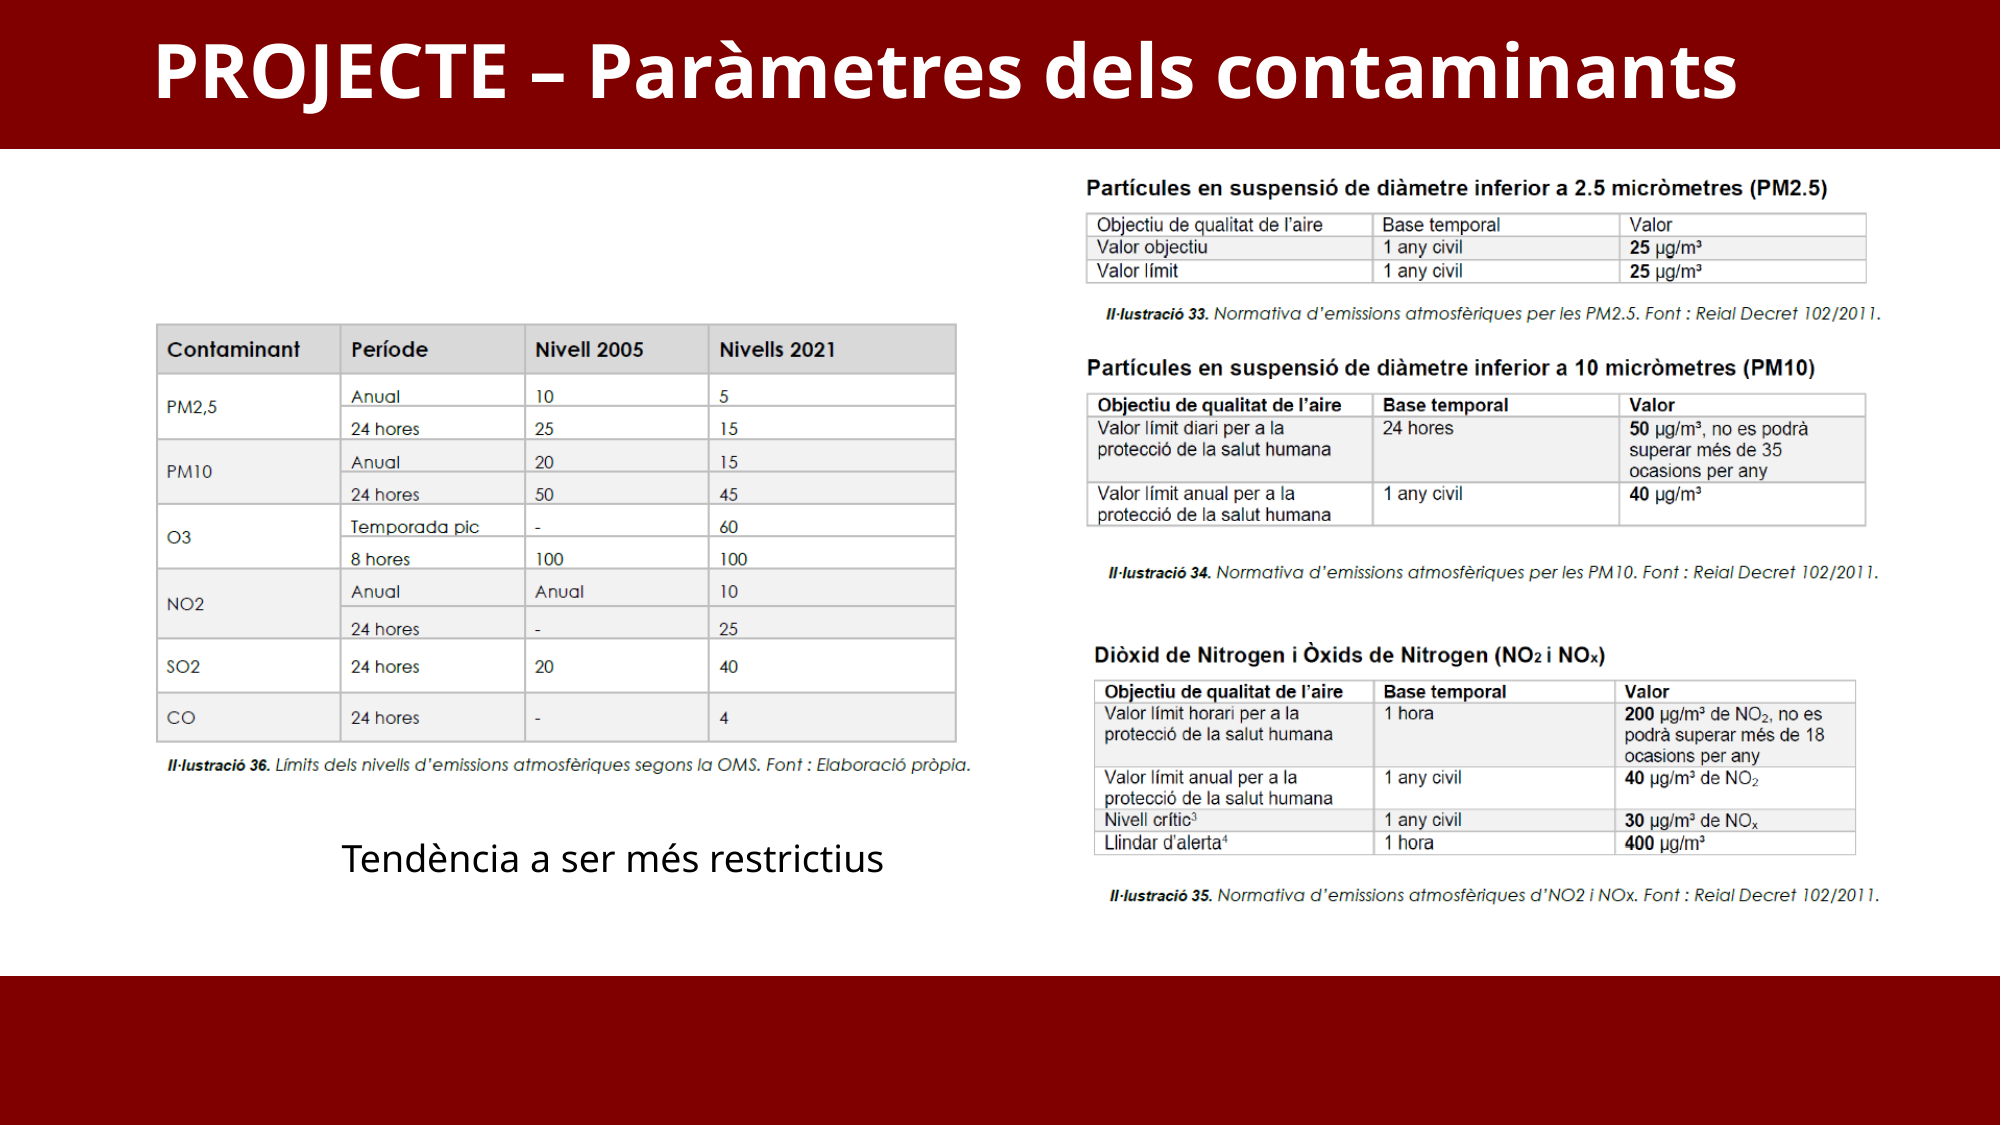

# PROJECTE – Paràmetres dels contaminants
Tendència a ser més restrictius